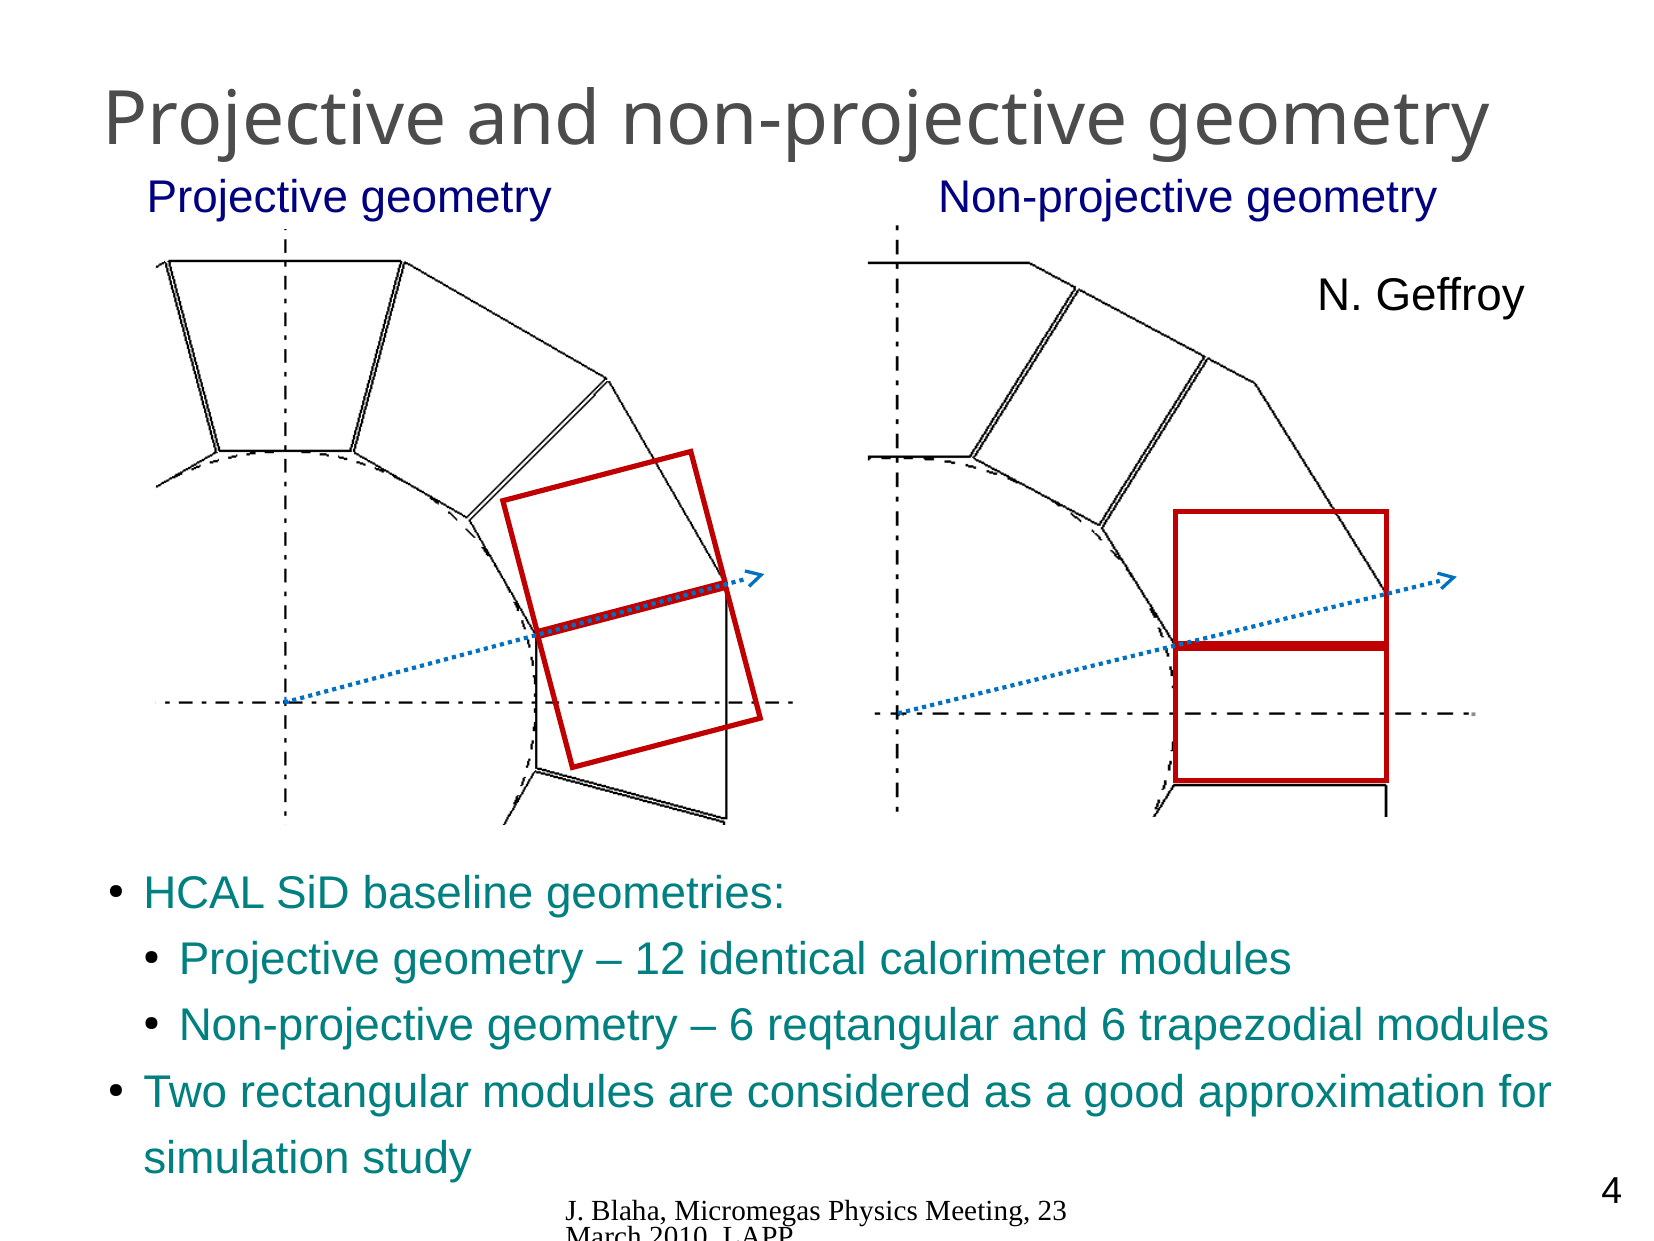

# Projective and non-projective geometry
Projective geometry
Non-projective geometry
N. Geffroy
HCAL SiD baseline geometries:
Projective geometry – 12 identical calorimeter modules
Non-projective geometry – 6 reqtangular and 6 trapezodial modules
Two rectangular modules are considered as a good approximation for
simulation study
4
J. Blaha, Micromegas Physics Meeting, 23 March 2010, LAPP